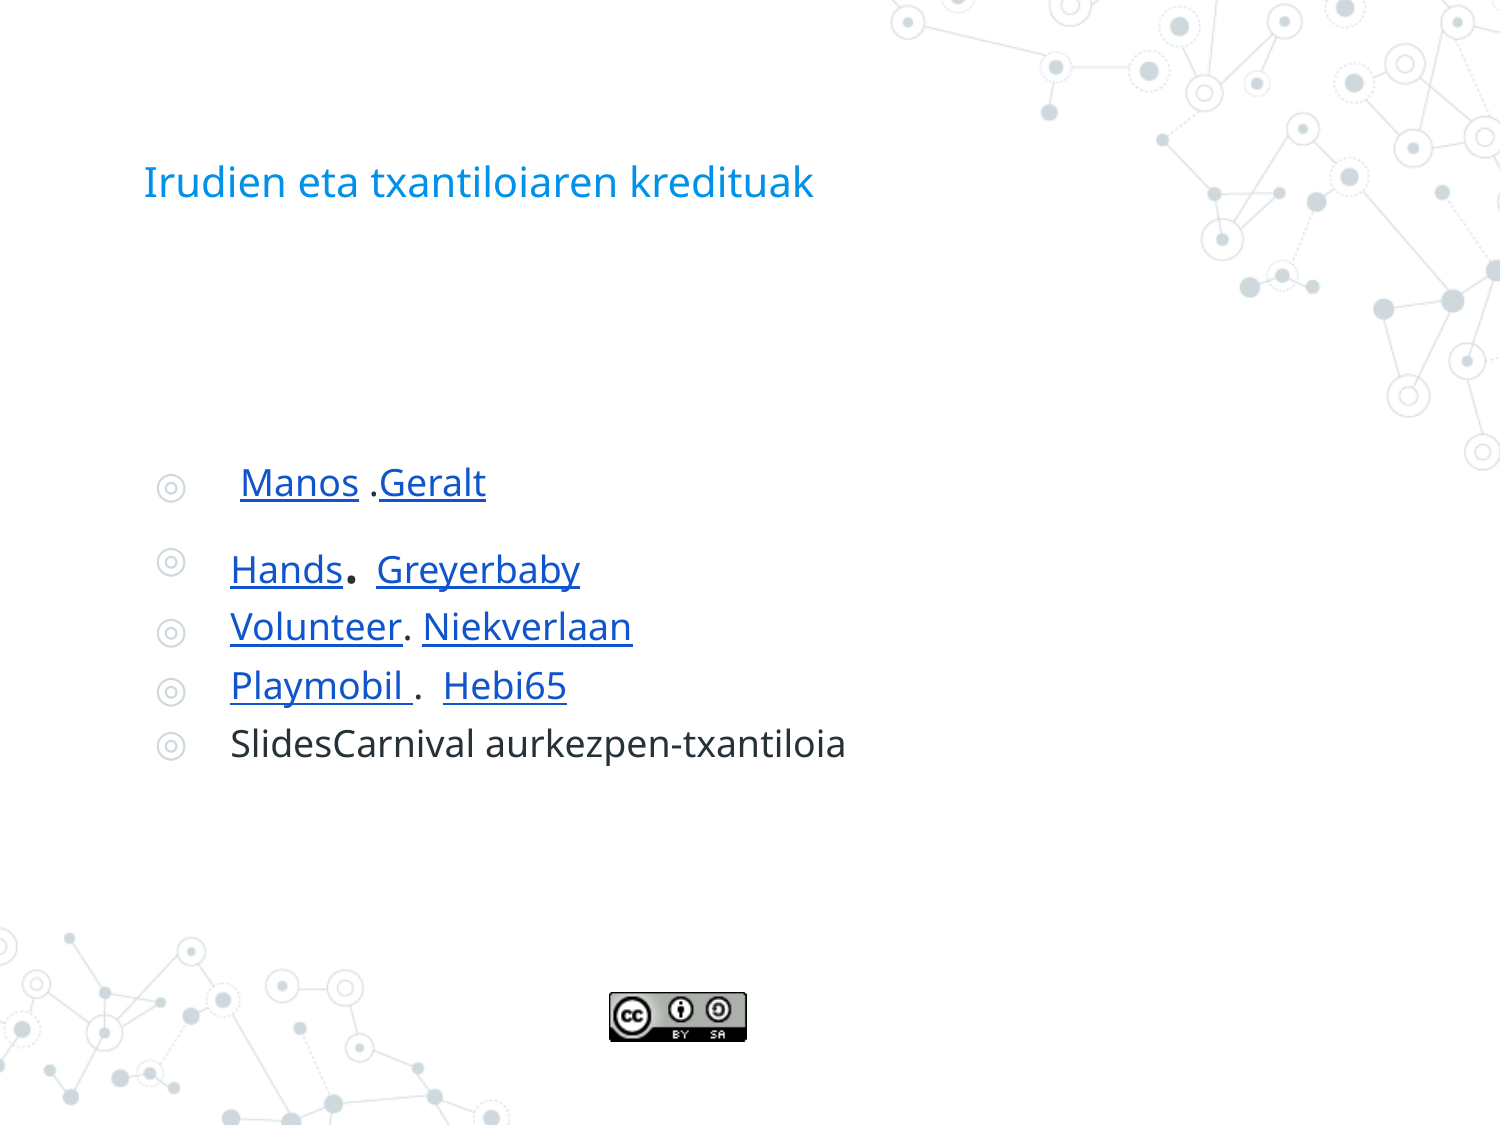

# Irudien eta txantiloiaren kredituak
 Manos .Geralt
 Hands. Greyerbaby
 Volunteer. Niekverlaan
 Playmobil . Hebi65
 SlidesCarnival aurkezpen-txantiloia